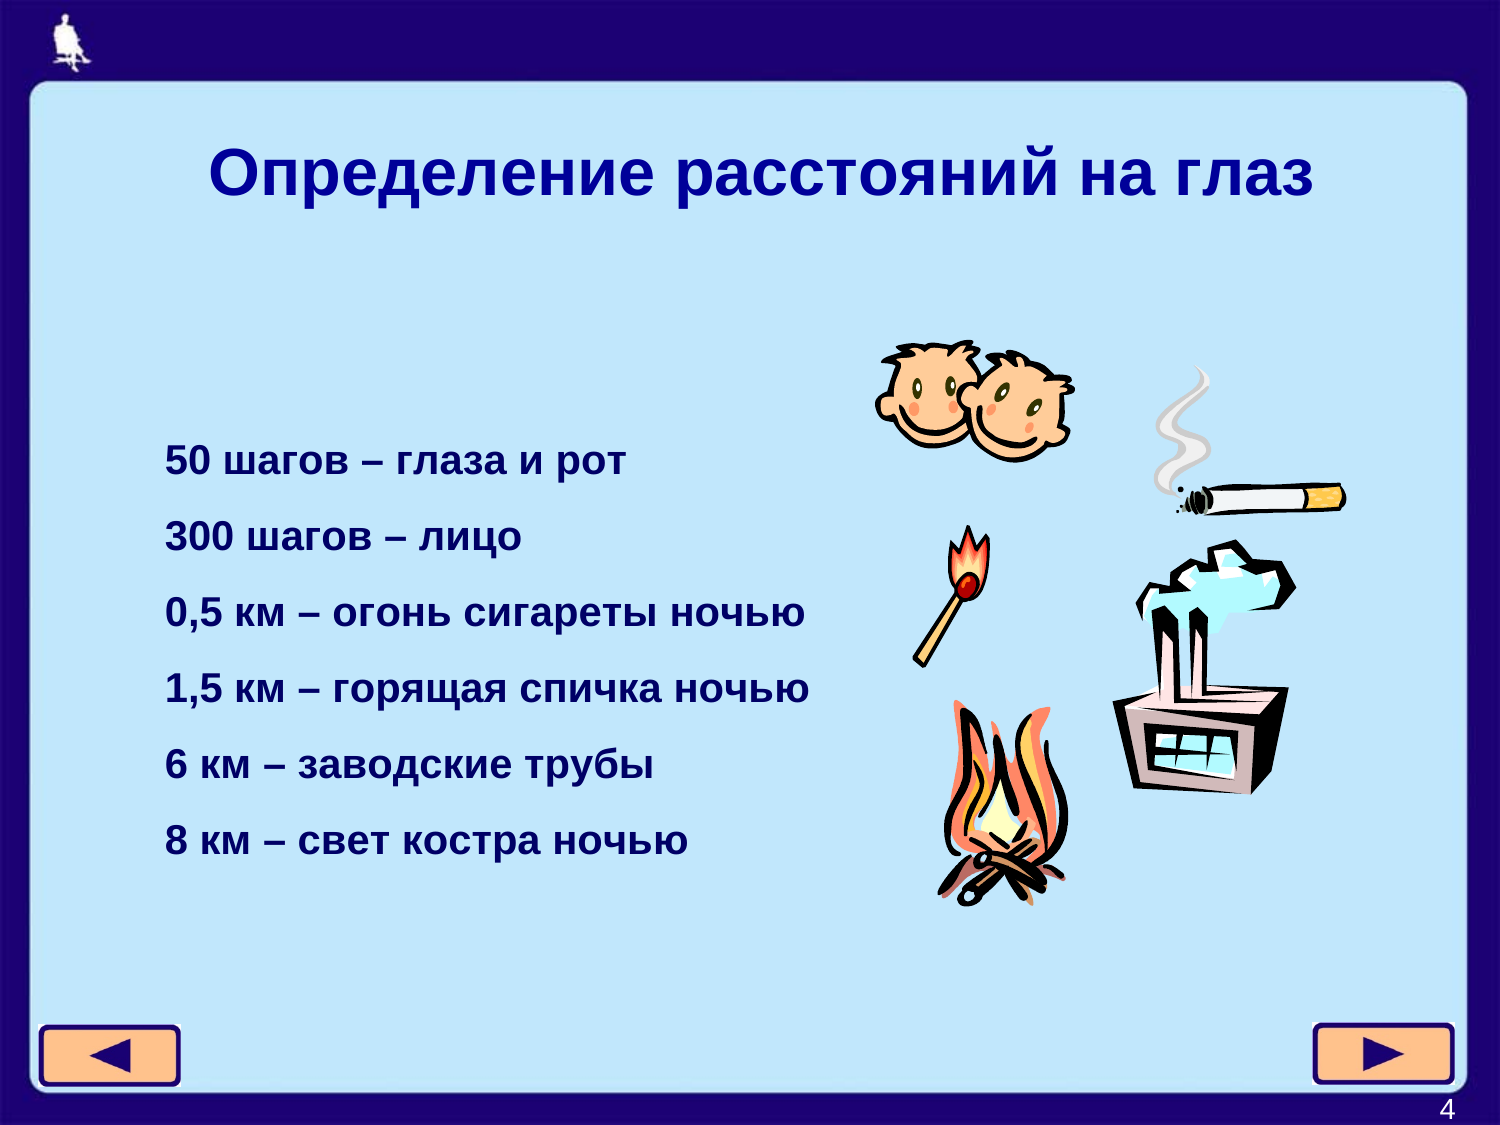

# Определение расстояний на глаз
50 шагов – глаза и рот
300 шагов – лицо
0,5 км – огонь сигареты ночью
1,5 км – горящая спичка ночью
6 км – заводские трубы
8 км – свет костра ночью